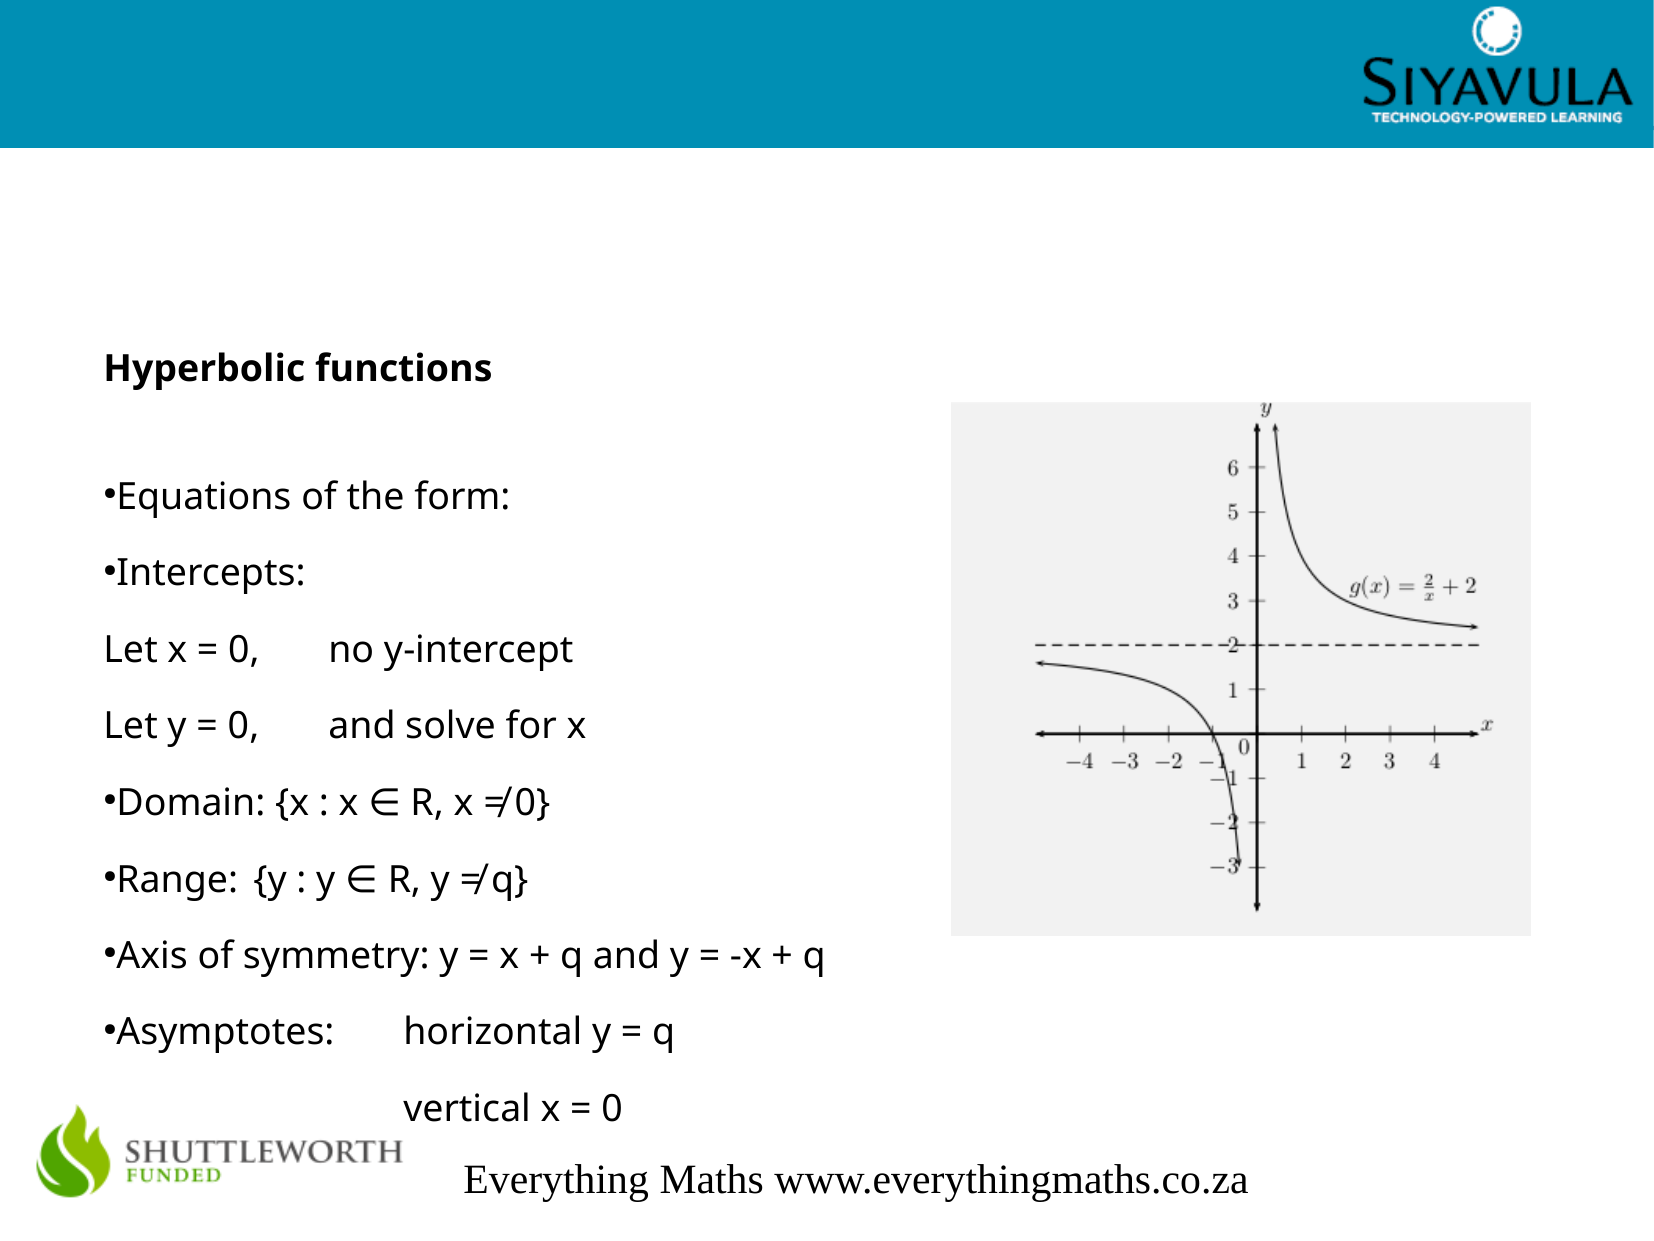

Hyperbolic functions
Equations of the form:
Intercepts:
Let x = 0,	no y-intercept
Let y = 0,	and solve for x
Domain: {x : x ∈ R, x ≠ 0}
Range: 	{y : y ∈ R, y ≠ q}
Axis of symmetry: y = x + q and y = -x + q
Asymptotes: 	horizontal y = q
				vertical x = 0
Everything Maths www.everythingmaths.co.za